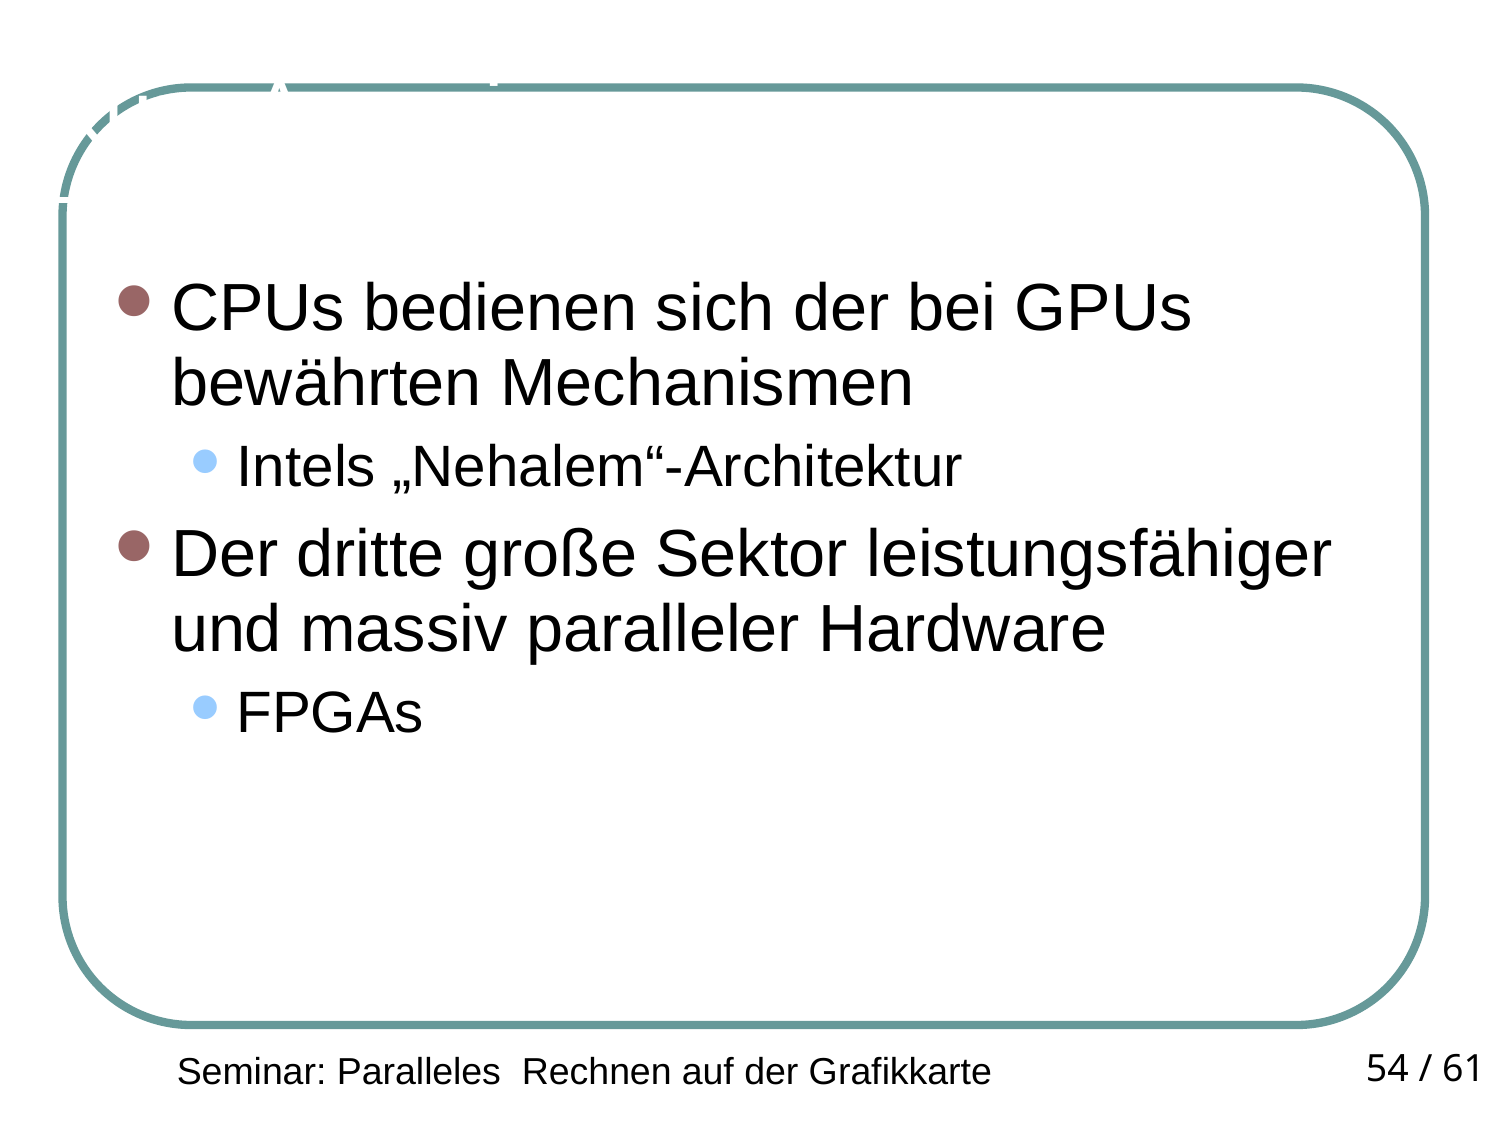

# Kurz Angerissen
CPUs bedienen sich der bei GPUs bewährten Mechanismen
Intels „Nehalem“-Architektur
Der dritte große Sektor leistungsfähiger und massiv paralleler Hardware
FPGAs
Seminar: Paralleles Rechnen auf der Grafikkarte
54